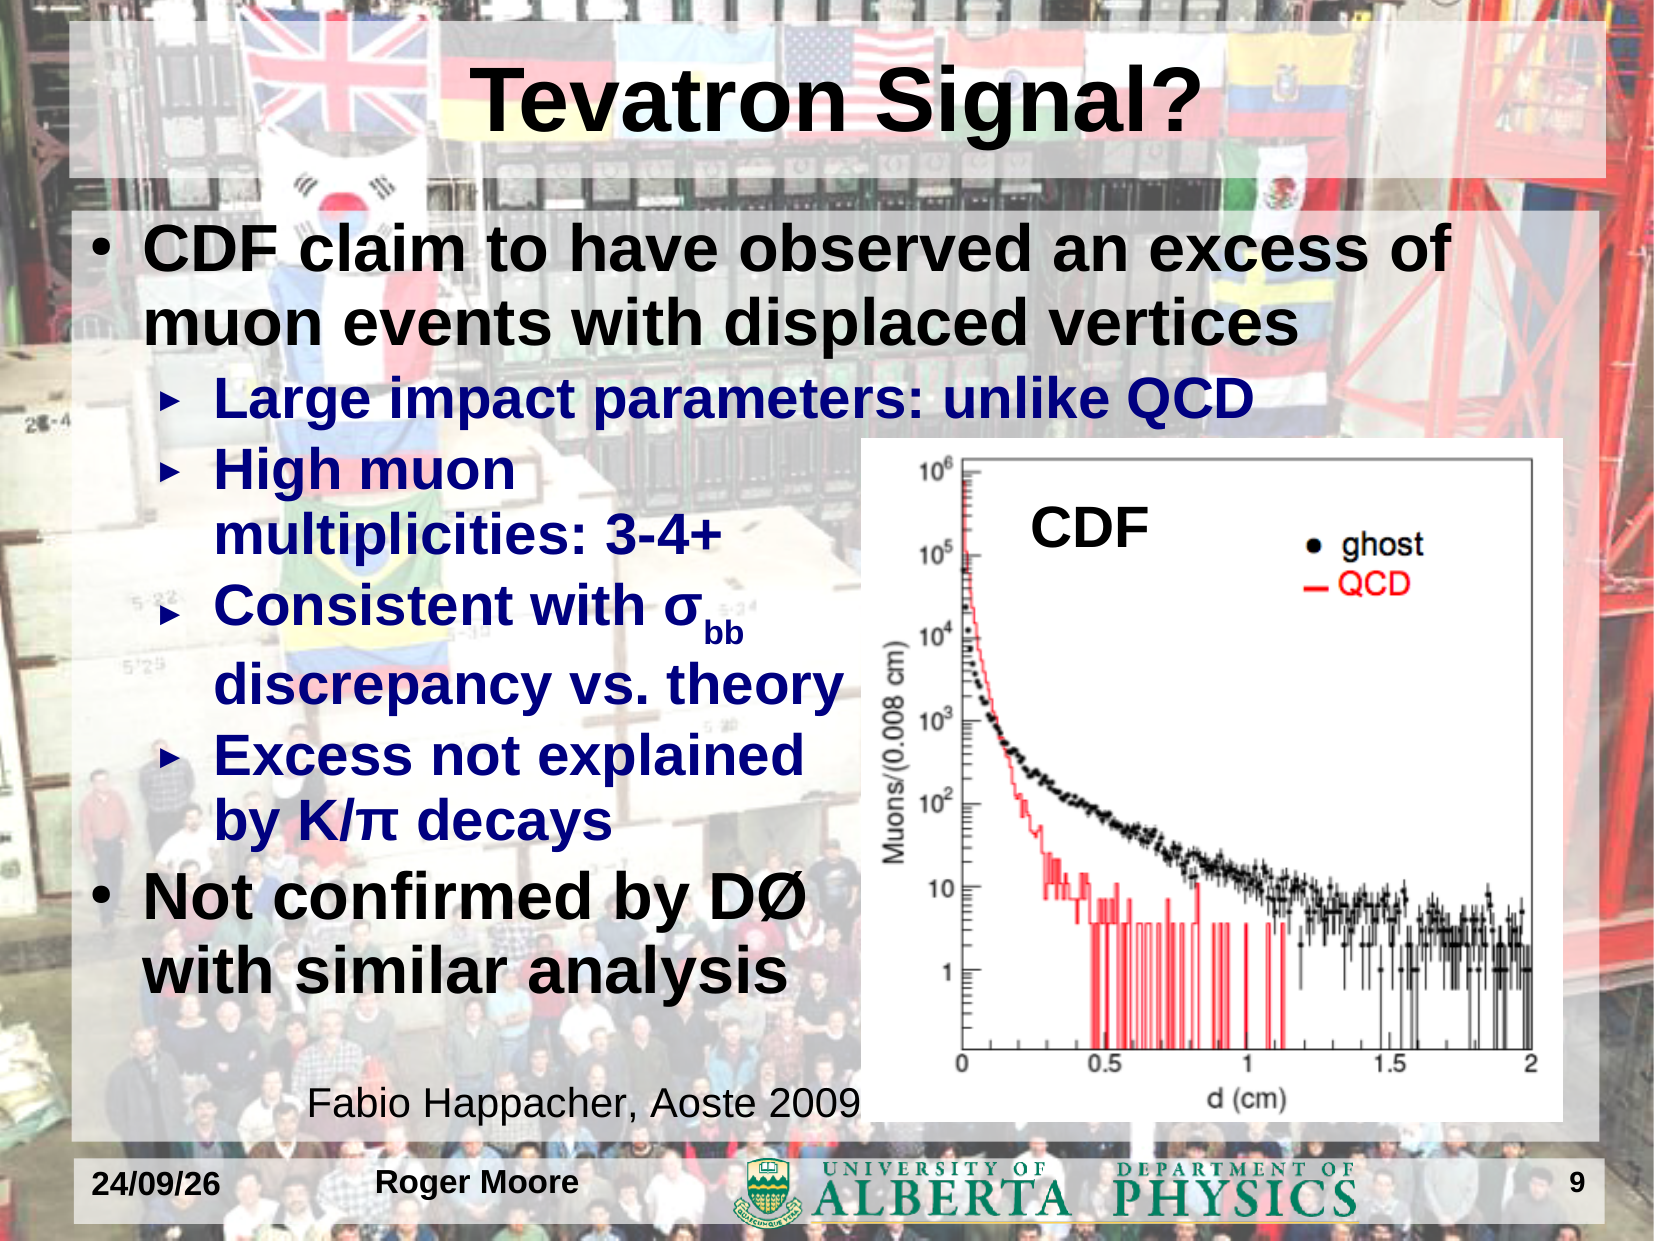

# Tevatron Signal?
CDF claim to have observed an excess of muon events with displaced vertices
Large impact parameters: unlike QCD
High muon
multiplicities: 3-4+
Consistent with σbb
discrepancy vs. theory
Excess not explained
by K/π decays
Not confirmed by DØ
with similar analysis
CDF
Fabio Happacher, Aoste 2009